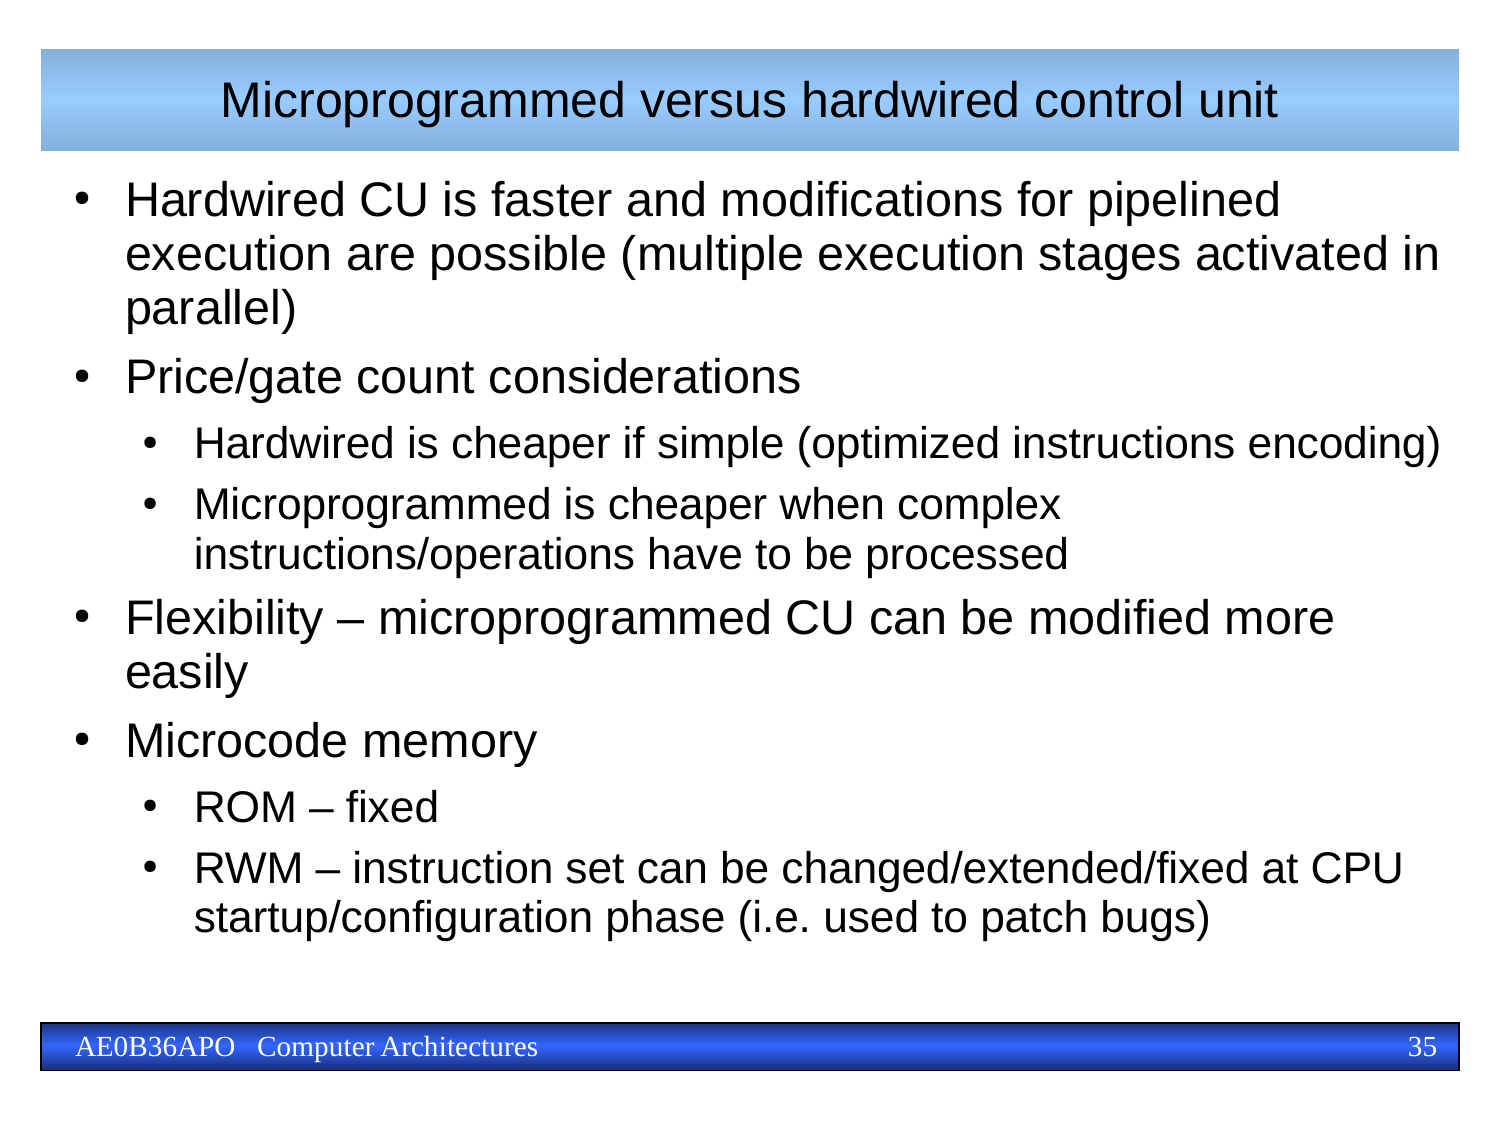

# Microprogrammed versus hardwired control unit
Hardwired CU is faster and modifications for pipelined execution are possible (multiple execution stages activated in parallel)
Price/gate count considerations
Hardwired is cheaper if simple (optimized instructions encoding)
Microprogrammed is cheaper when complex instructions/operations have to be processed
Flexibility – microprogrammed CU can be modified more easily
Microcode memory
ROM – fixed
RWM – instruction set can be changed/extended/fixed at CPU startup/configuration phase (i.e. used to patch bugs)
AE0B36APO Computer Architectures
35